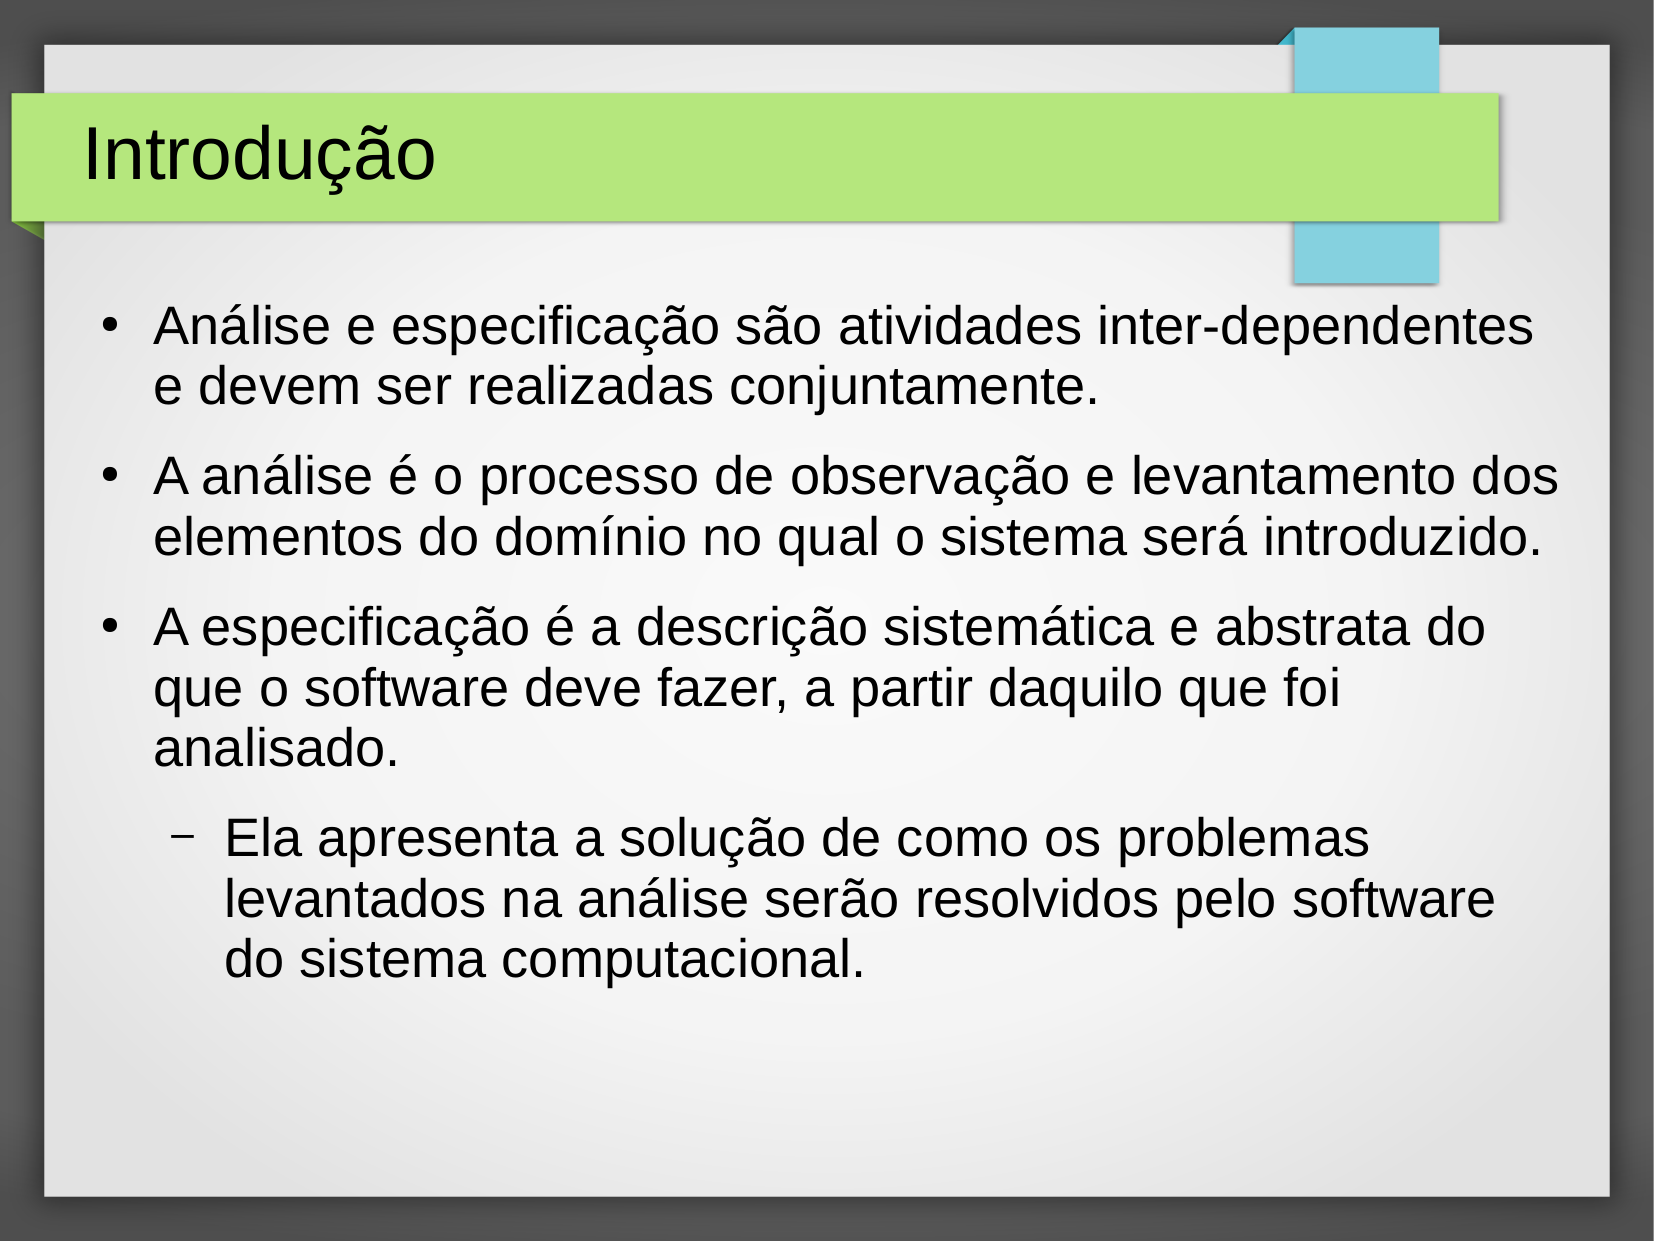

# Introdução
Análise e especificação são atividades inter-dependentes e devem ser realizadas conjuntamente.
A análise é o processo de observação e levantamento dos elementos do domínio no qual o sistema será introduzido.
A especificação é a descrição sistemática e abstrata do que o software deve fazer, a partir daquilo que foi analisado.
Ela apresenta a solução de como os problemas levantados na análise serão resolvidos pelo software do sistema computacional.